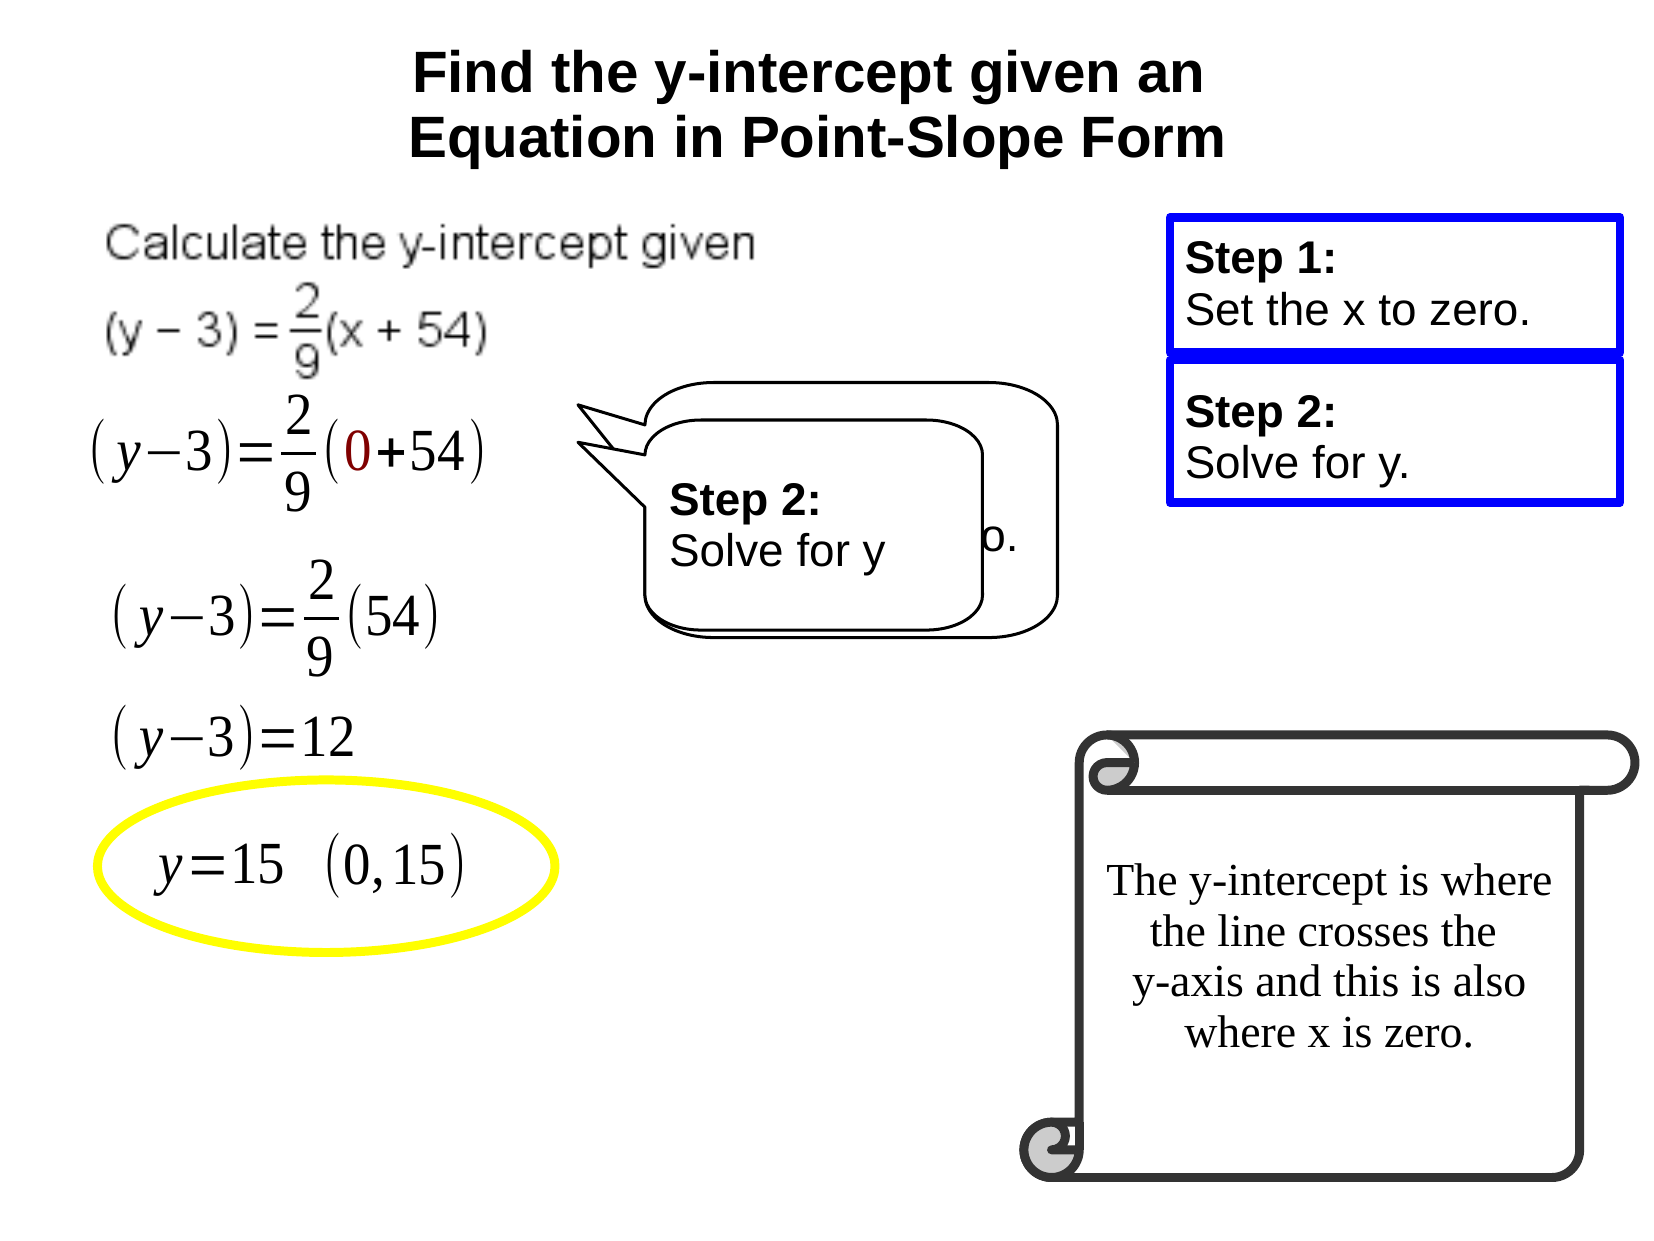

Find the y-intercept given an
Equation in Point-Slope Form
Step 1:
Set the x to zero.
Step 2:
Solve for y.
Step 1:
Set the x to zero.
Step 2:
Solve for y
The y-intercept is where
the line crosses the
y-axis and this is also
where x is zero.